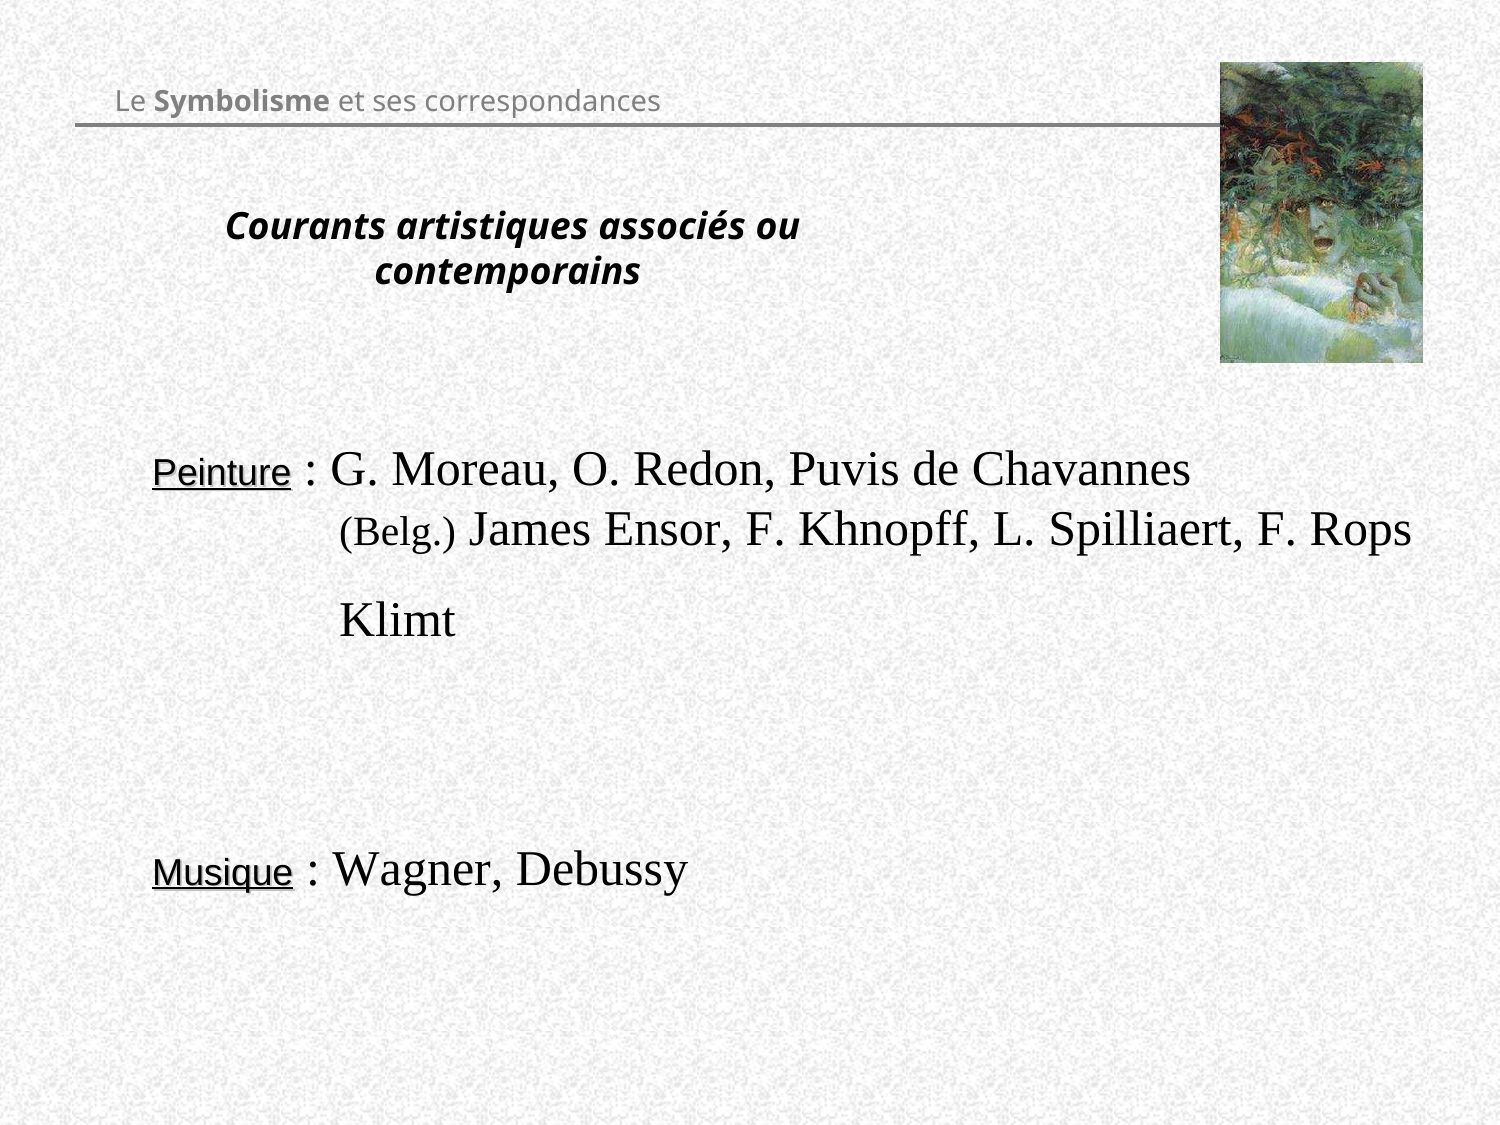

Le Symbolisme et ses correspondances
Courants artistiques associés ou contemporains
Peinture : G. Moreau, O. Redon, Puvis de Chavannes
(Belg.) James Ensor, F. Khnopff, L. Spilliaert, F. Rops
	Klimt
Musique : Wagner, Debussy